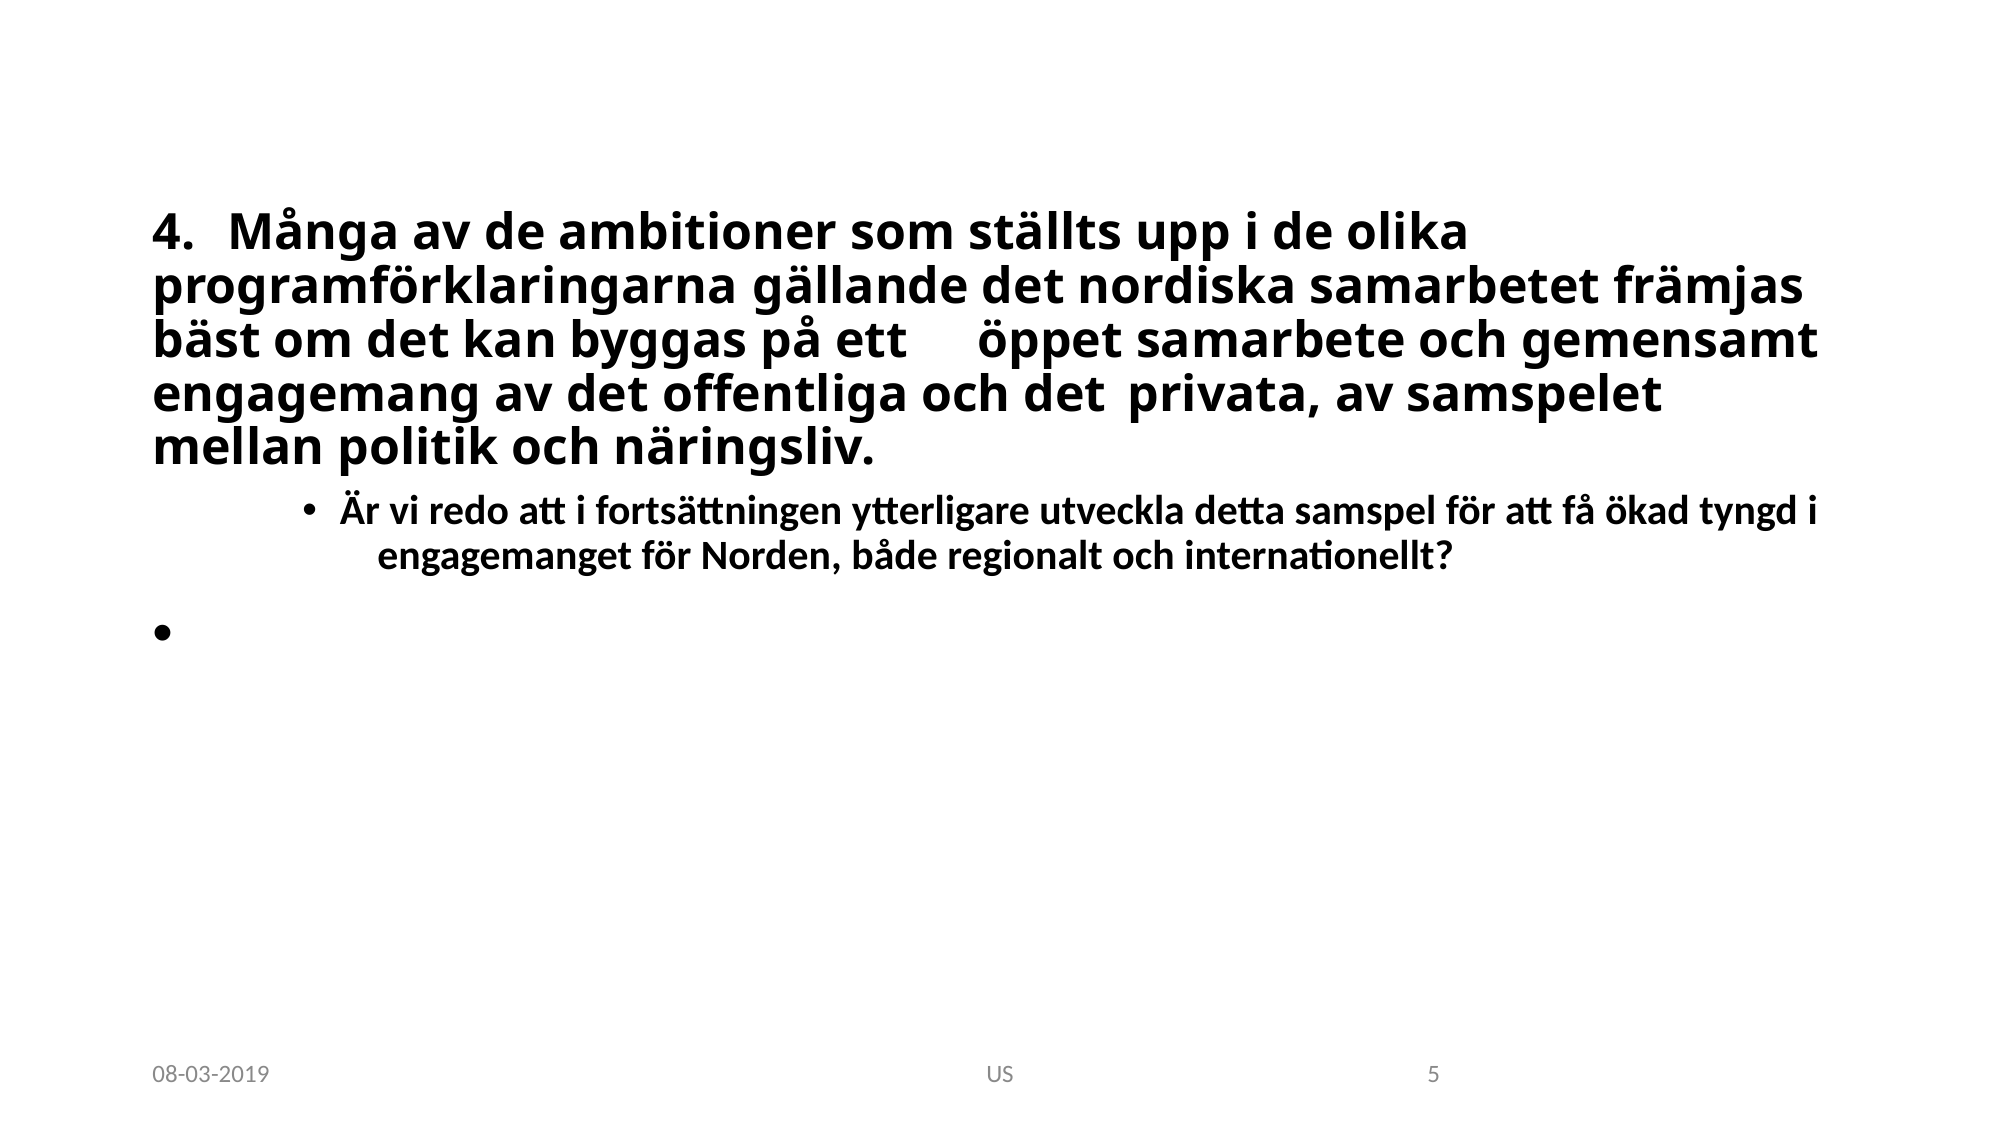

# 4. 	Många av de ambitioner som ställts upp i de olika programförklaringarna 	gällande det nordiska samarbetet främjas bäst om det kan byggas på ett 	öppet samarbete och gemensamt engagemang av det offentliga och det 	privata, av samspelet mellan politik och näringsliv.
Är vi redo att i fortsättningen ytterligare utveckla detta samspel för att få ökad tyngd i engagemanget för Norden, både regionalt och internationellt?
08-03-2019
US